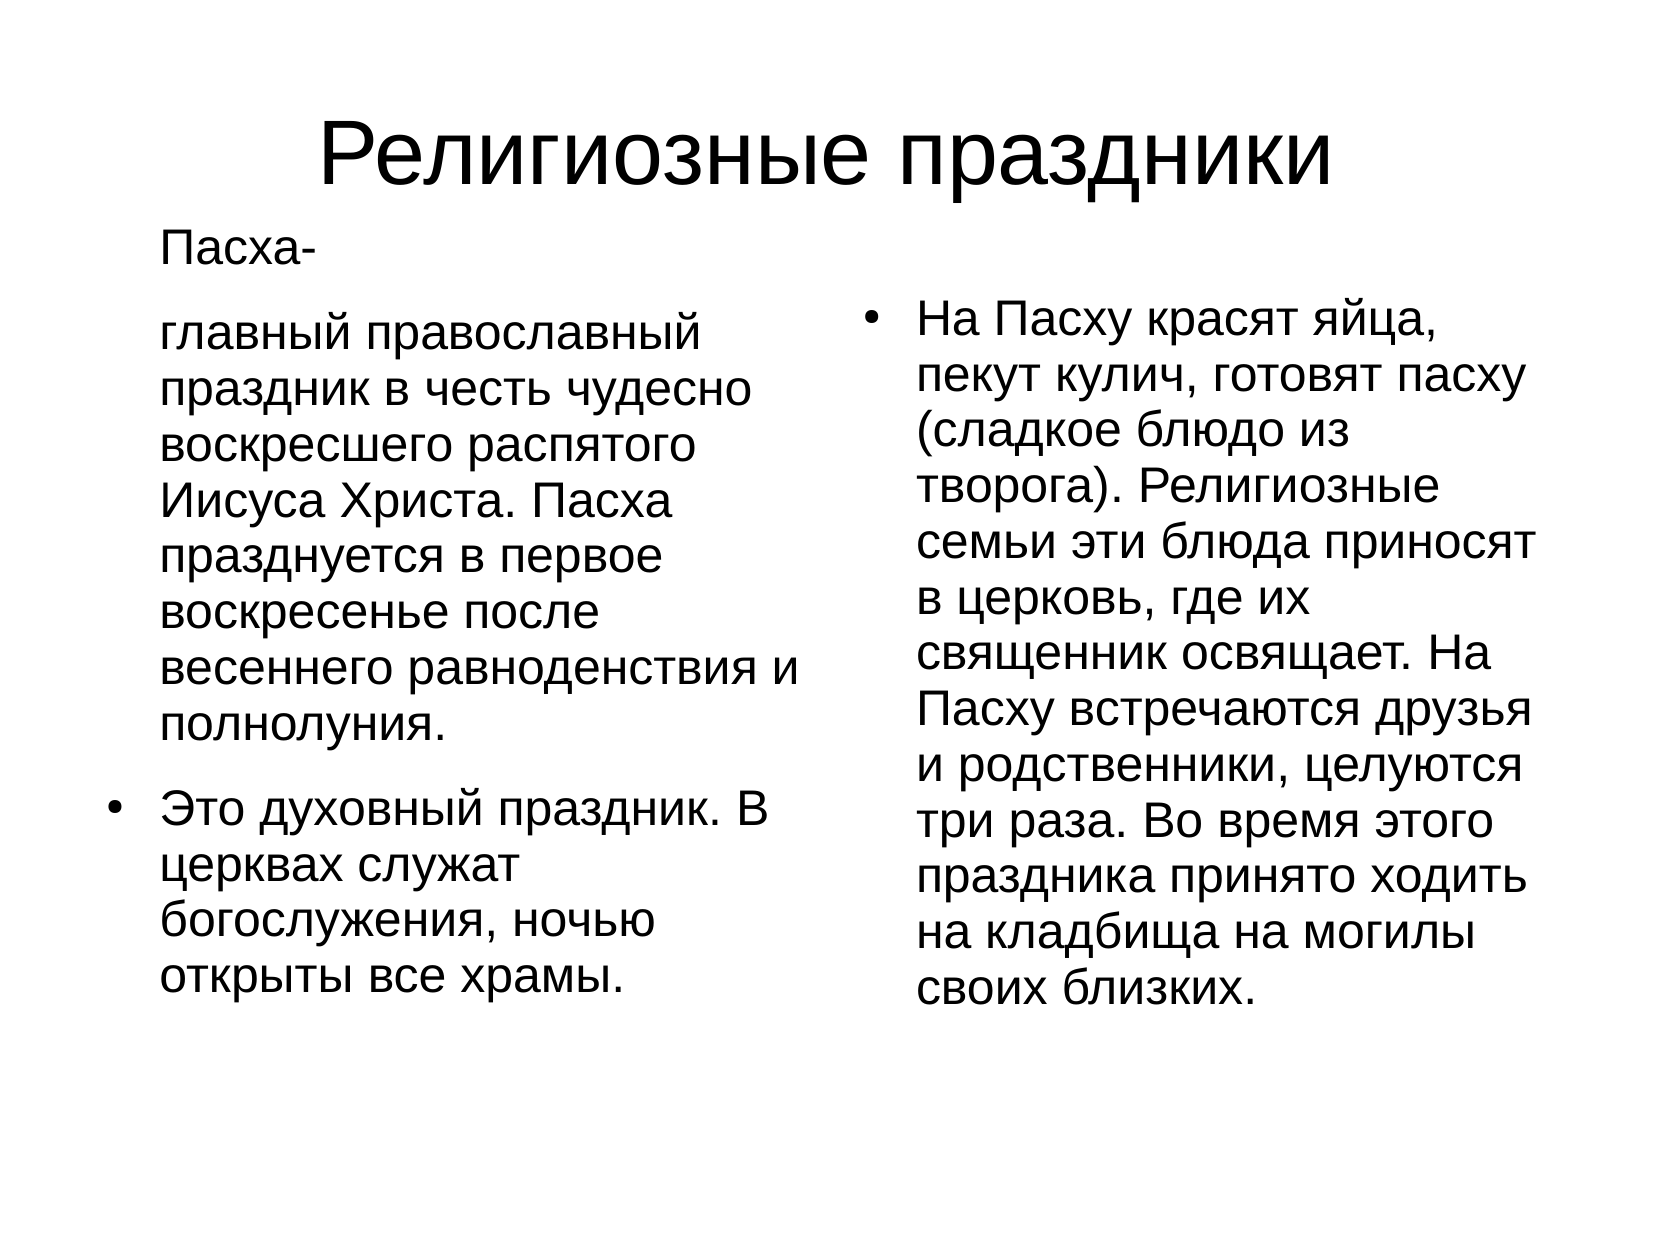

# Религиозные праздники
Пасха-
главный православный праздник в честь чудесно воскресшего распятого Иисуса Христа. Пасха празднуется в первое воскресенье после весеннего равноденствия и полнолуния.
Это духовный праздник. В церквах служат богослужения, ночью открыты все храмы.
На Пасху красят яйца, пекут кулич, готовят пасху (сладкое блюдо из творога). Религиозные семьи эти блюда приносят в церковь, где их священник освящает. На Пасху встречаются друзья и родственники, целуются три раза. Во время этого праздника принято ходить на кладбища на могилы своих близких.